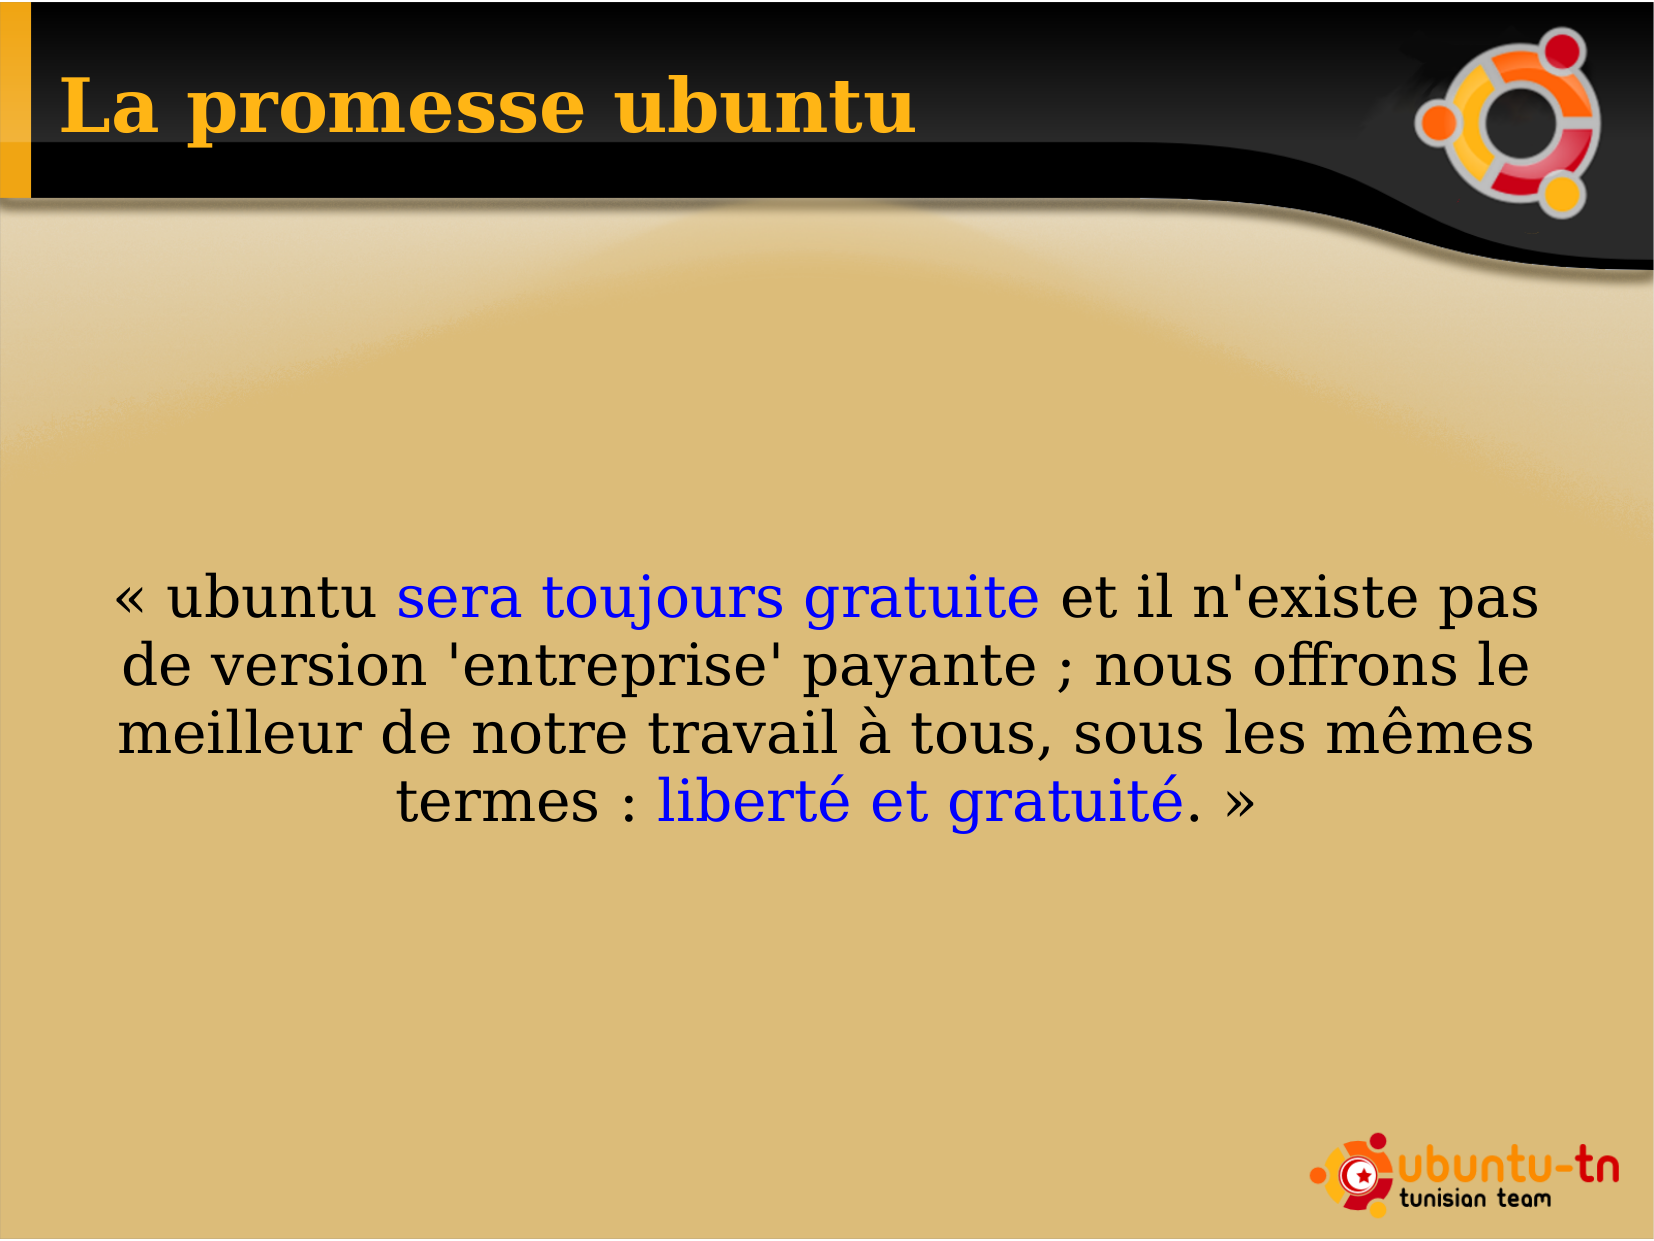

# La promesse ubuntu
« ubuntu sera toujours gratuite et il n'existe pas de version 'entreprise' payante ; nous offrons le meilleur de notre travail à tous, sous les mêmes termes : liberté et gratuité. »